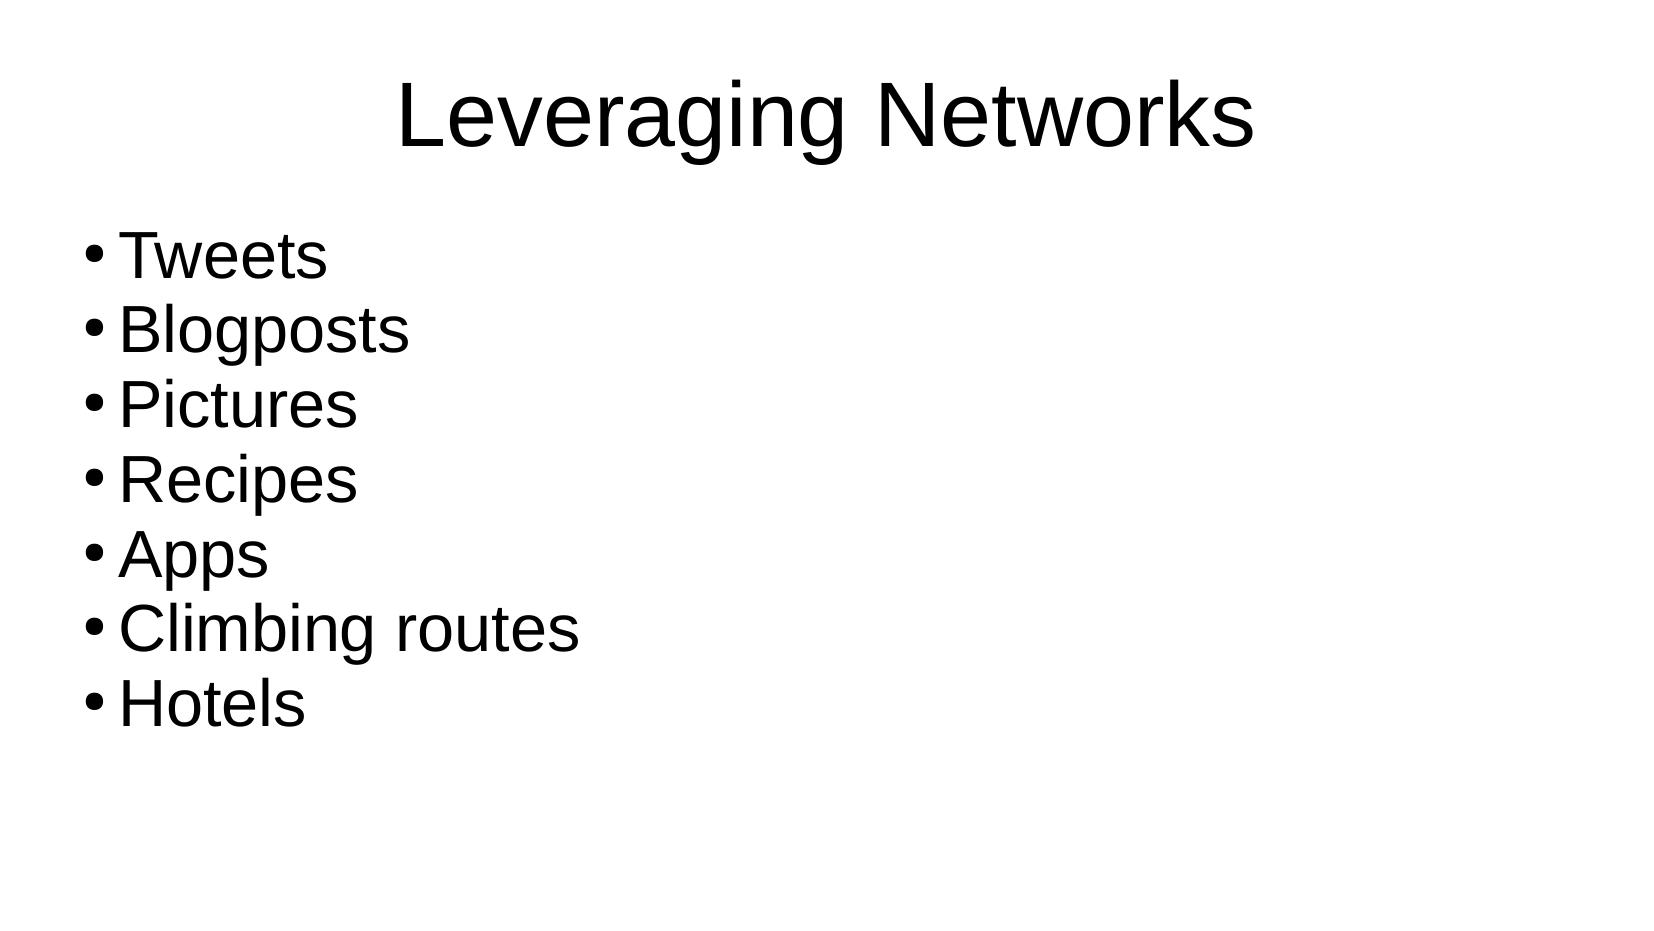

# Leveraging Networks
Tweets
Blogposts
Pictures
Recipes
Apps
Climbing routes
Hotels